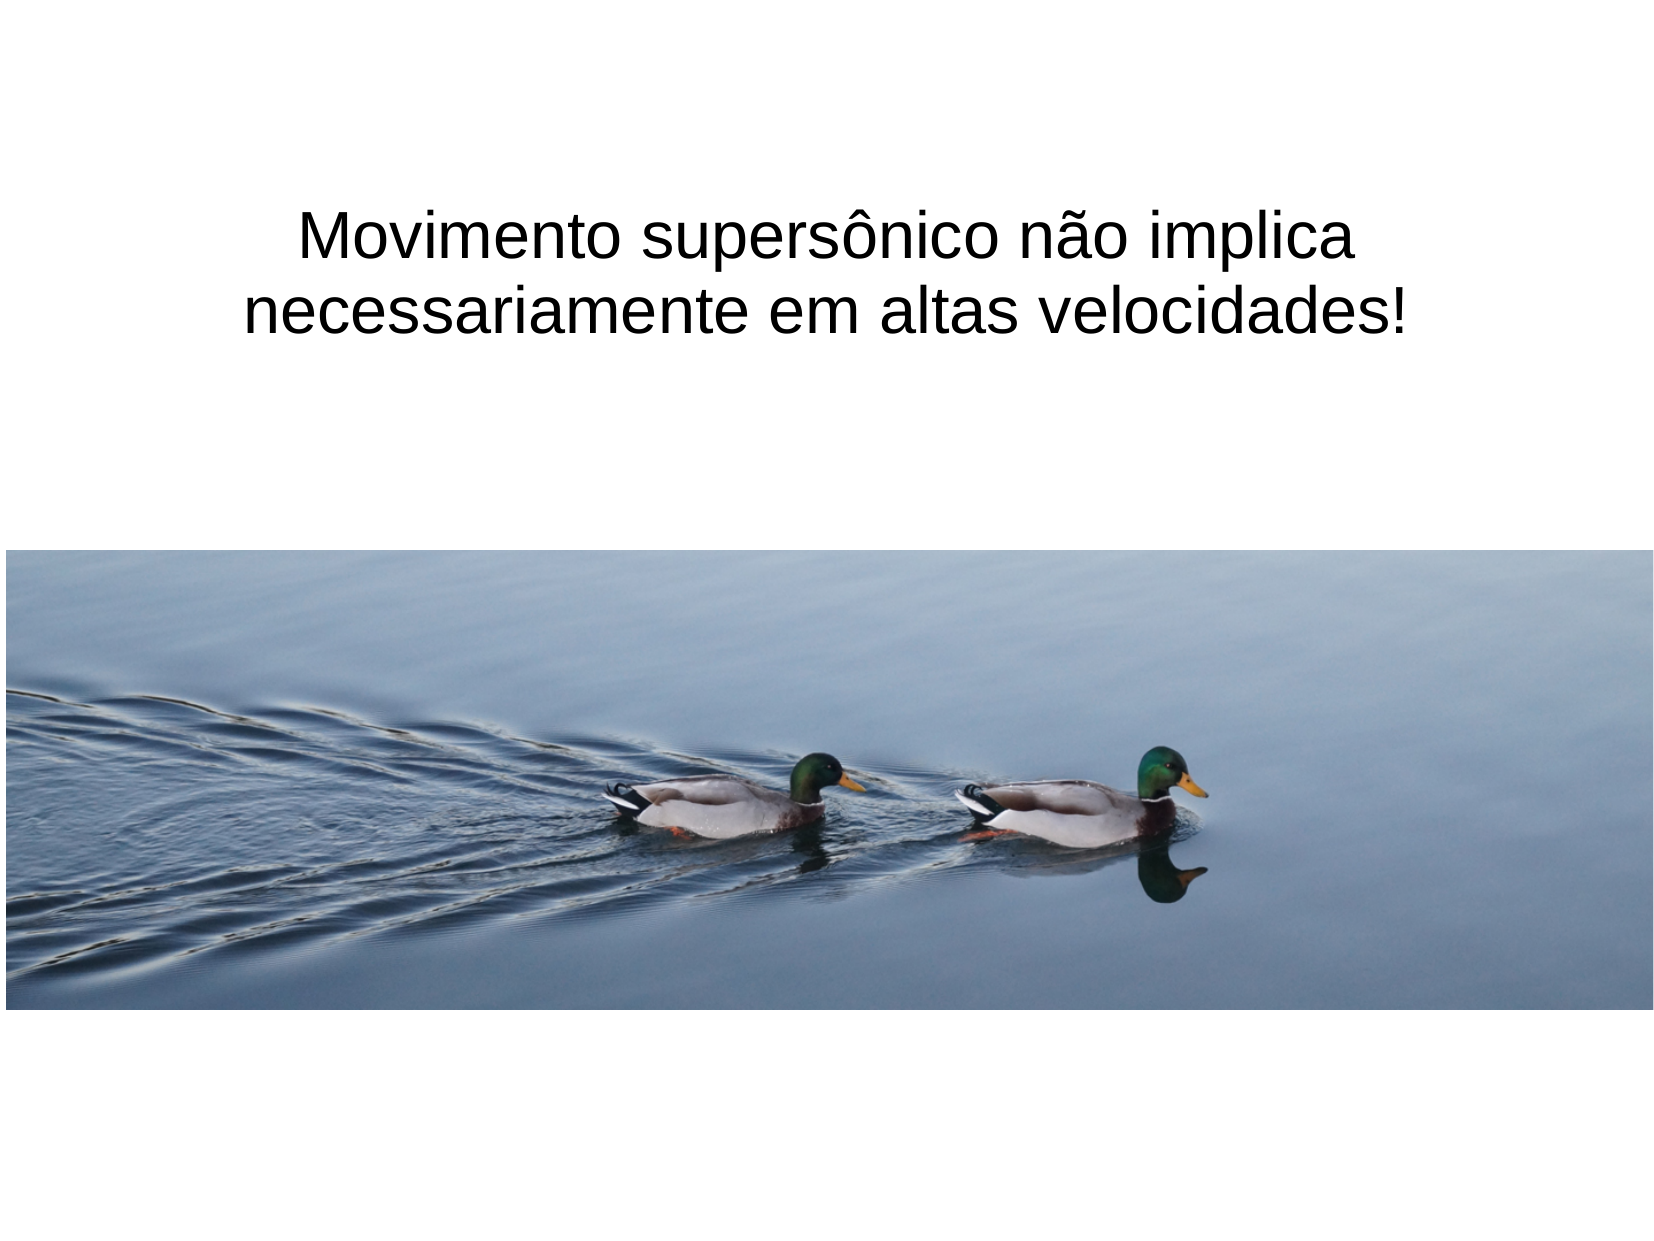

# Movimento supersônico não implica necessariamente em altas velocidades!